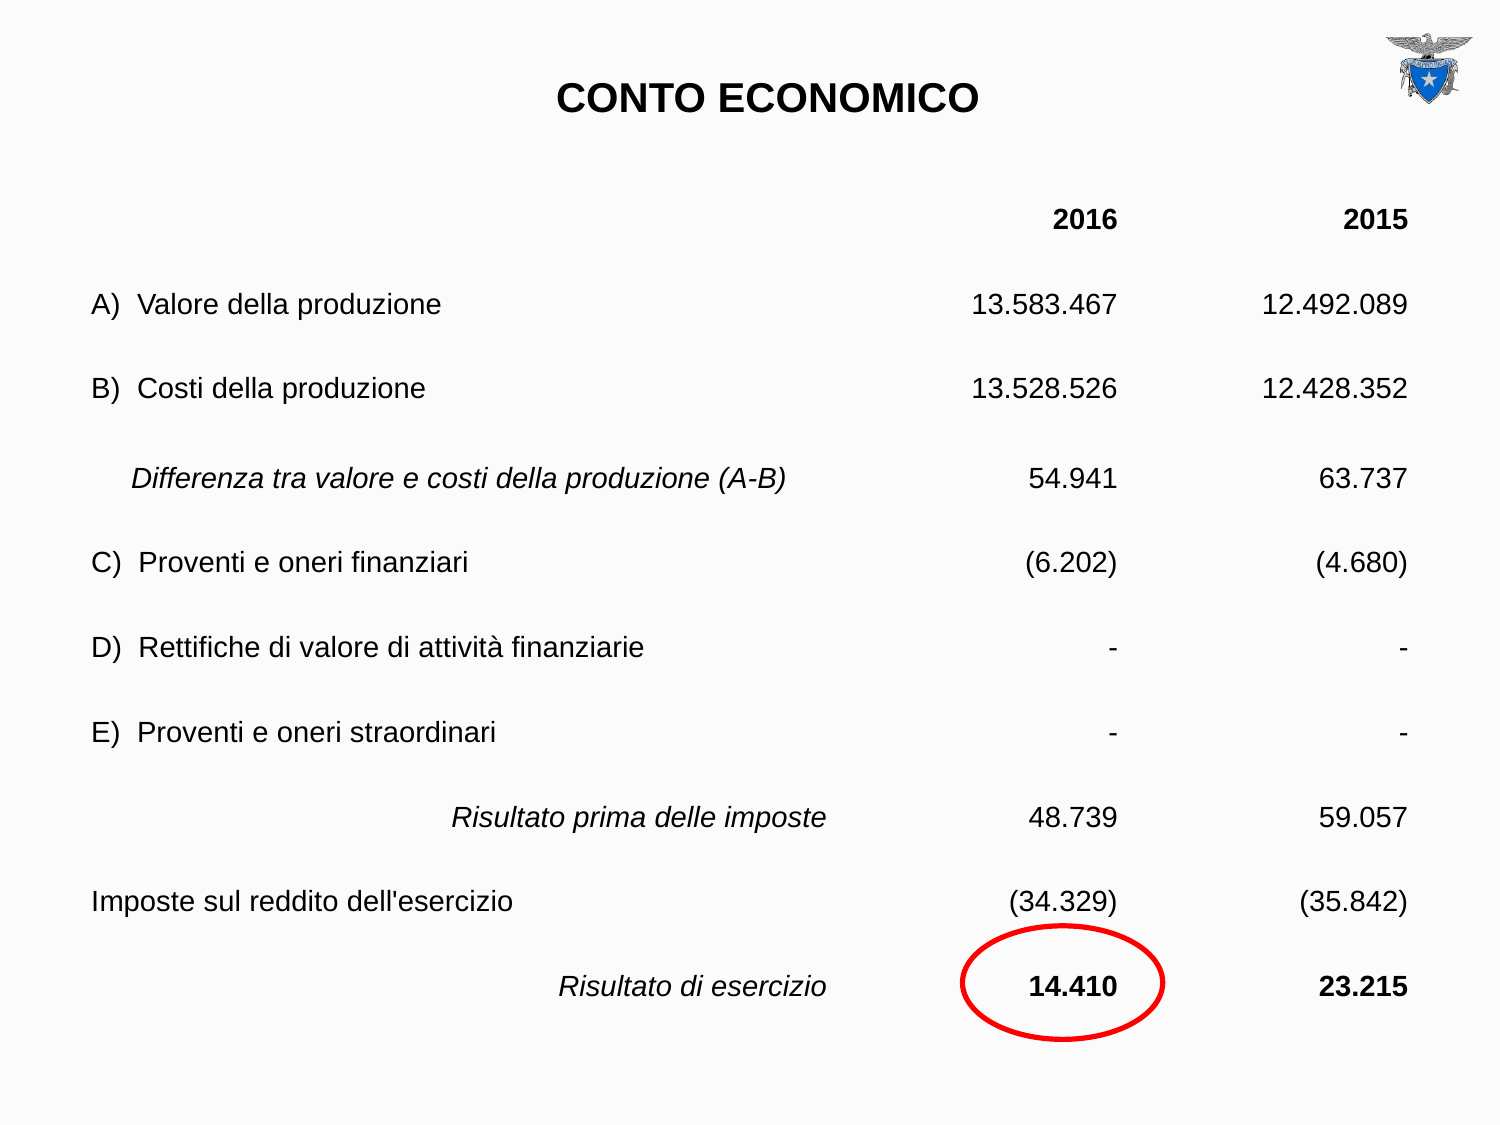

CONTO ECONOMICO
| | 2016 | 2015 |
| --- | --- | --- |
| A) Valore della produzione | 13.583.467 | 12.492.089 |
| B) Costi della produzione | 13.528.526 | 12.428.352 |
| Differenza tra valore e costi della produzione (A-B) | 54.941 | 63.737 |
| C) Proventi e oneri finanziari | (6.202) | (4.680) |
| D) Rettifiche di valore di attività finanziarie | - | - |
| E) Proventi e oneri straordinari | - | - |
| Risultato prima delle imposte | 48.739 | 59.057 |
| Imposte sul reddito dell'esercizio | (34.329) | (35.842) |
| Risultato di esercizio | 14.410 | 23.215 |